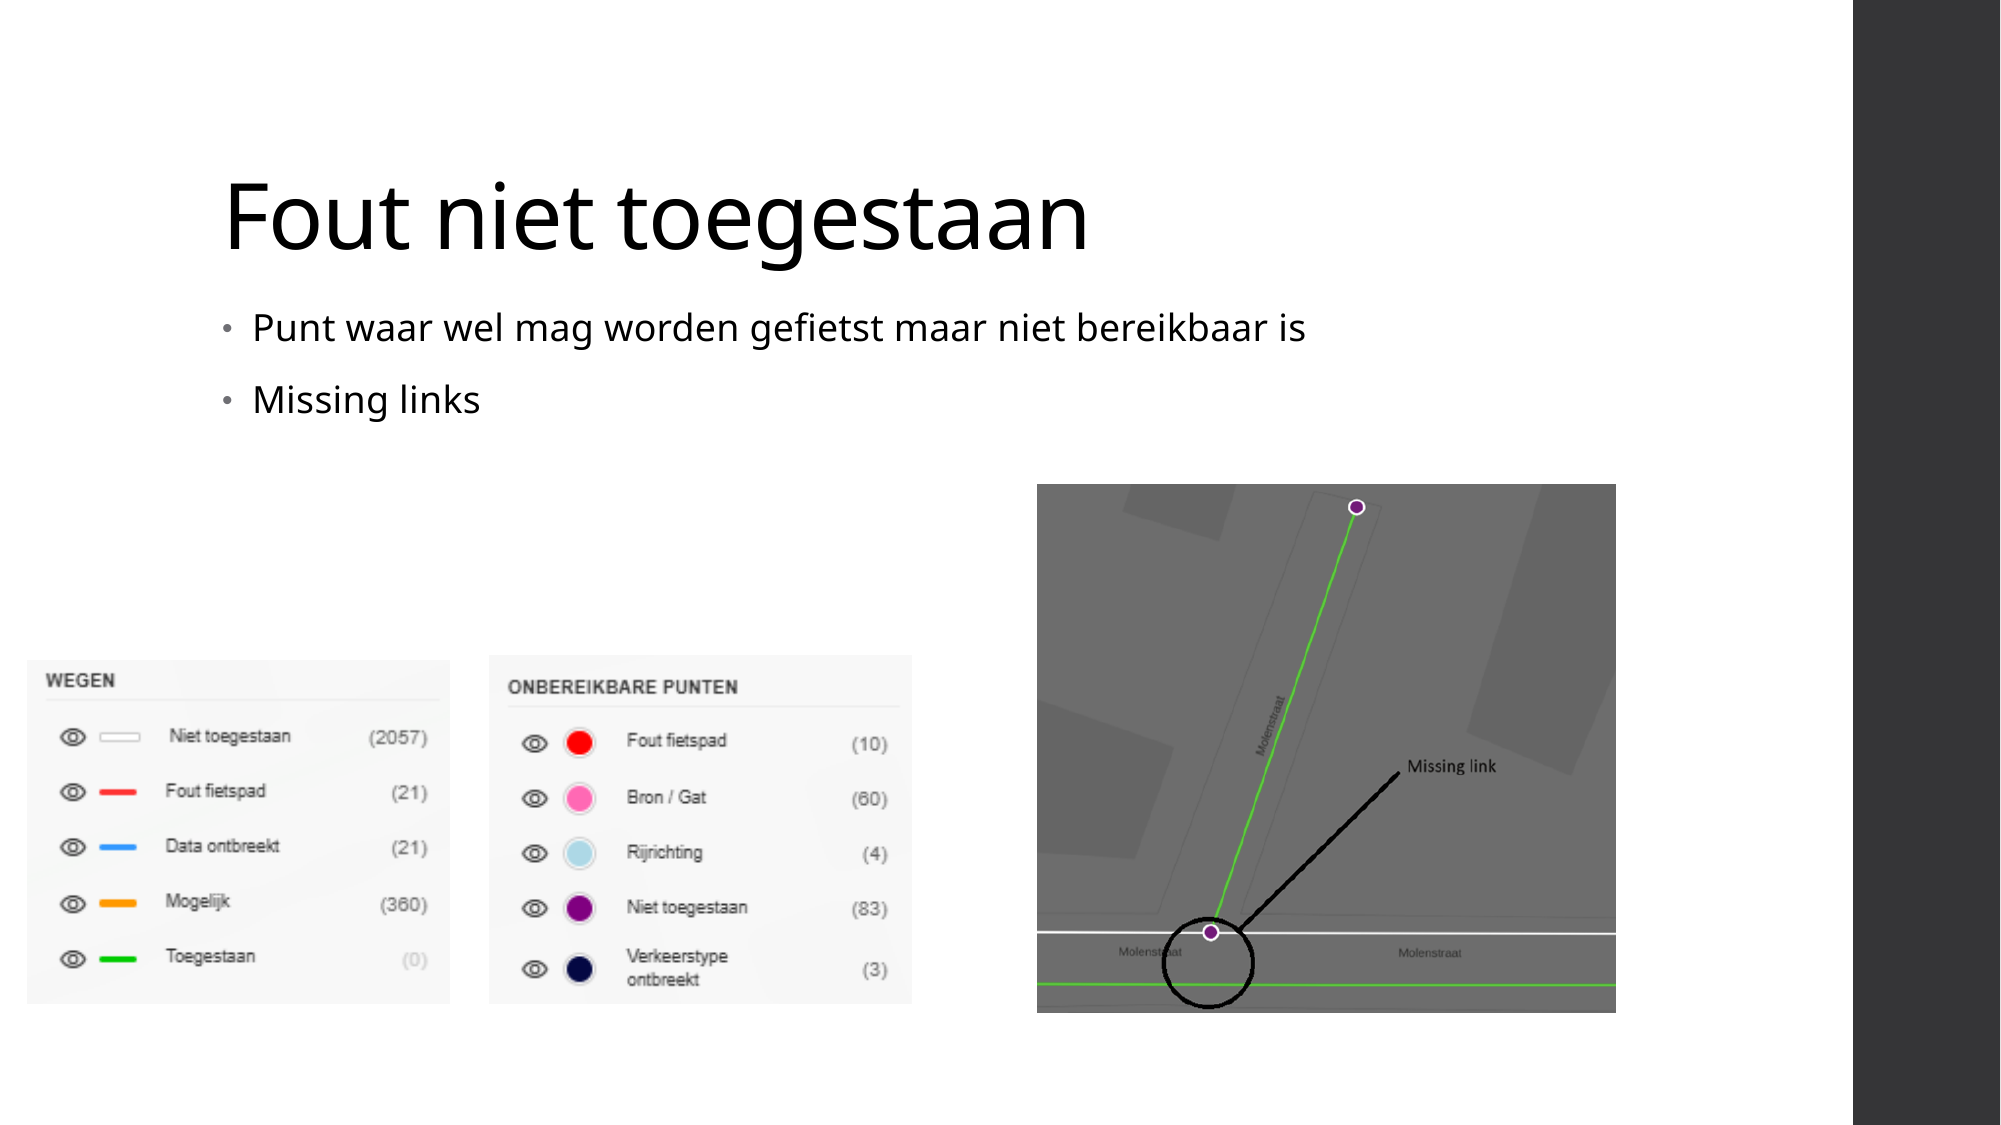

# Fout niet toegestaan
Punt waar wel mag worden gefietst maar niet bereikbaar is
Missing links